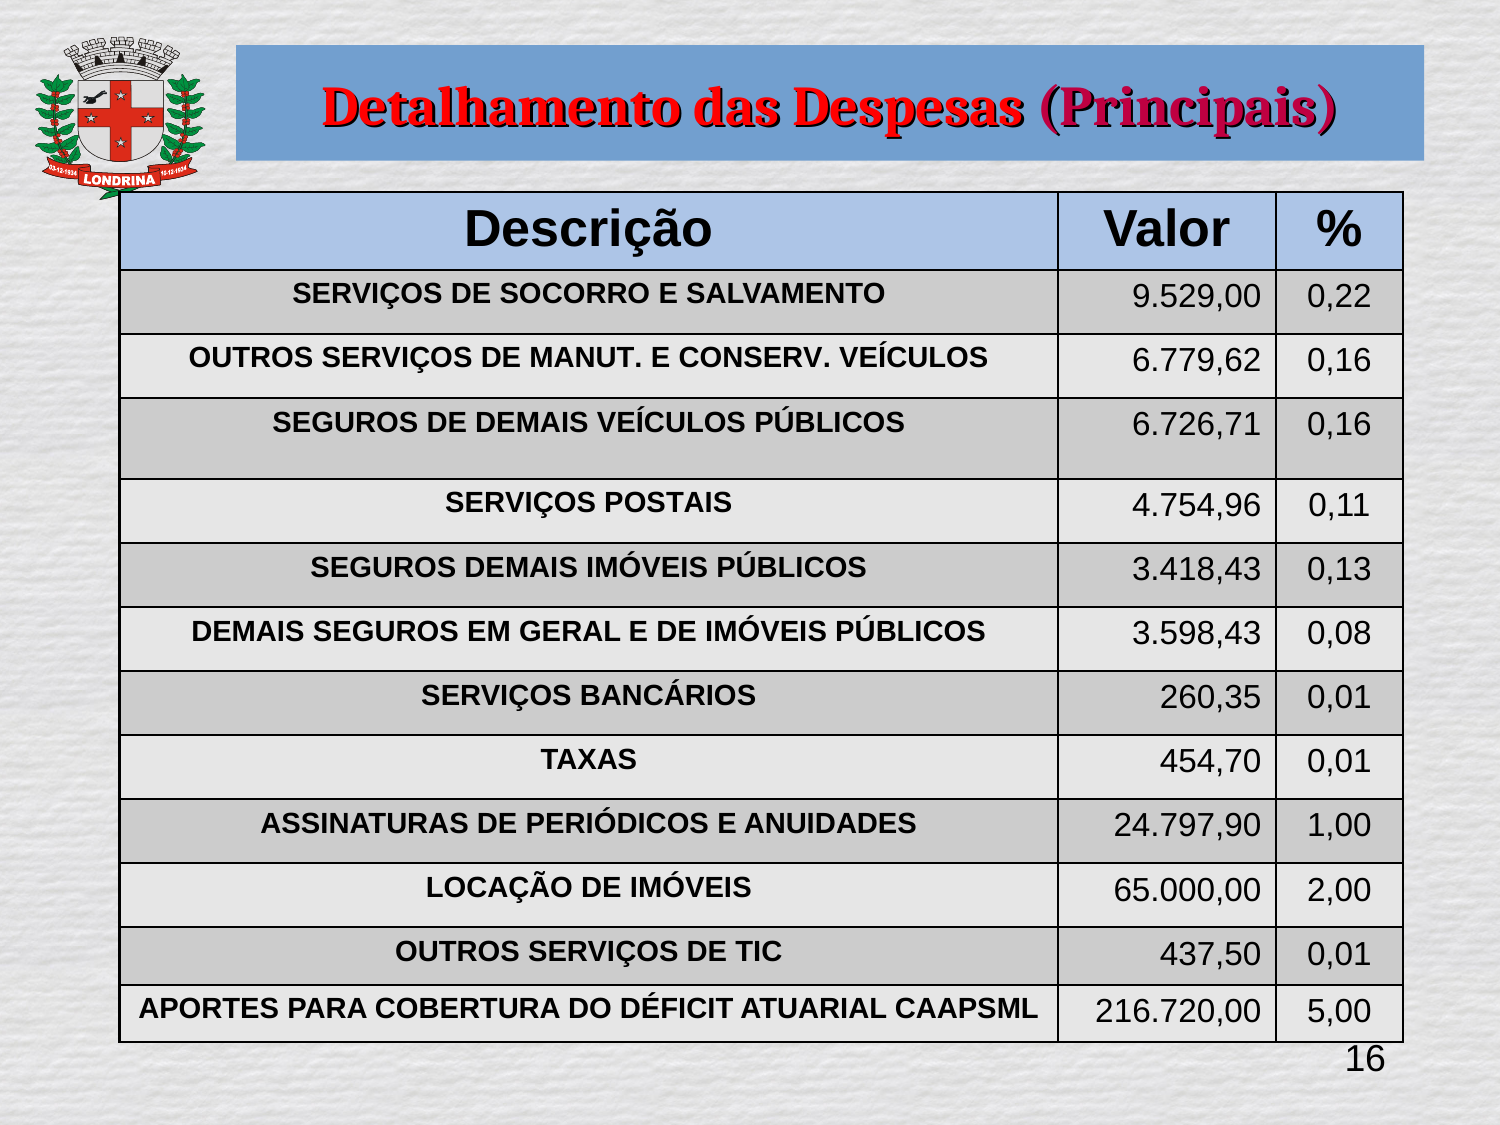

Detalhamento das Despesas (Principais)
| Descrição | Valor | % |
| --- | --- | --- |
| SERVIÇOS DE SOCORRO E SALVAMENTO | 9.529,00 | 0,22 |
| OUTROS SERVIÇOS DE MANUT. E CONSERV. VEÍCULOS | 6.779,62 | 0,16 |
| SEGUROS DE DEMAIS VEÍCULOS PÚBLICOS | 6.726,71 | 0,16 |
| SERVIÇOS POSTAIS | 4.754,96 | 0,11 |
| SEGUROS DEMAIS IMÓVEIS PÚBLICOS | 3.418,43 | 0,13 |
| DEMAIS SEGUROS EM GERAL E DE IMÓVEIS PÚBLICOS | 3.598,43 | 0,08 |
| SERVIÇOS BANCÁRIOS | 260,35 | 0,01 |
| TAXAS | 454,70 | 0,01 |
| ASSINATURAS DE PERIÓDICOS E ANUIDADES | 24.797,90 | 1,00 |
| LOCAÇÃO DE IMÓVEIS | 65.000,00 | 2,00 |
| OUTROS SERVIÇOS DE TIC | 437,50 | 0,01 |
| APORTES PARA COBERTURA DO DÉFICIT ATUARIAL CAAPSML | 216.720,00 | 5,00 |